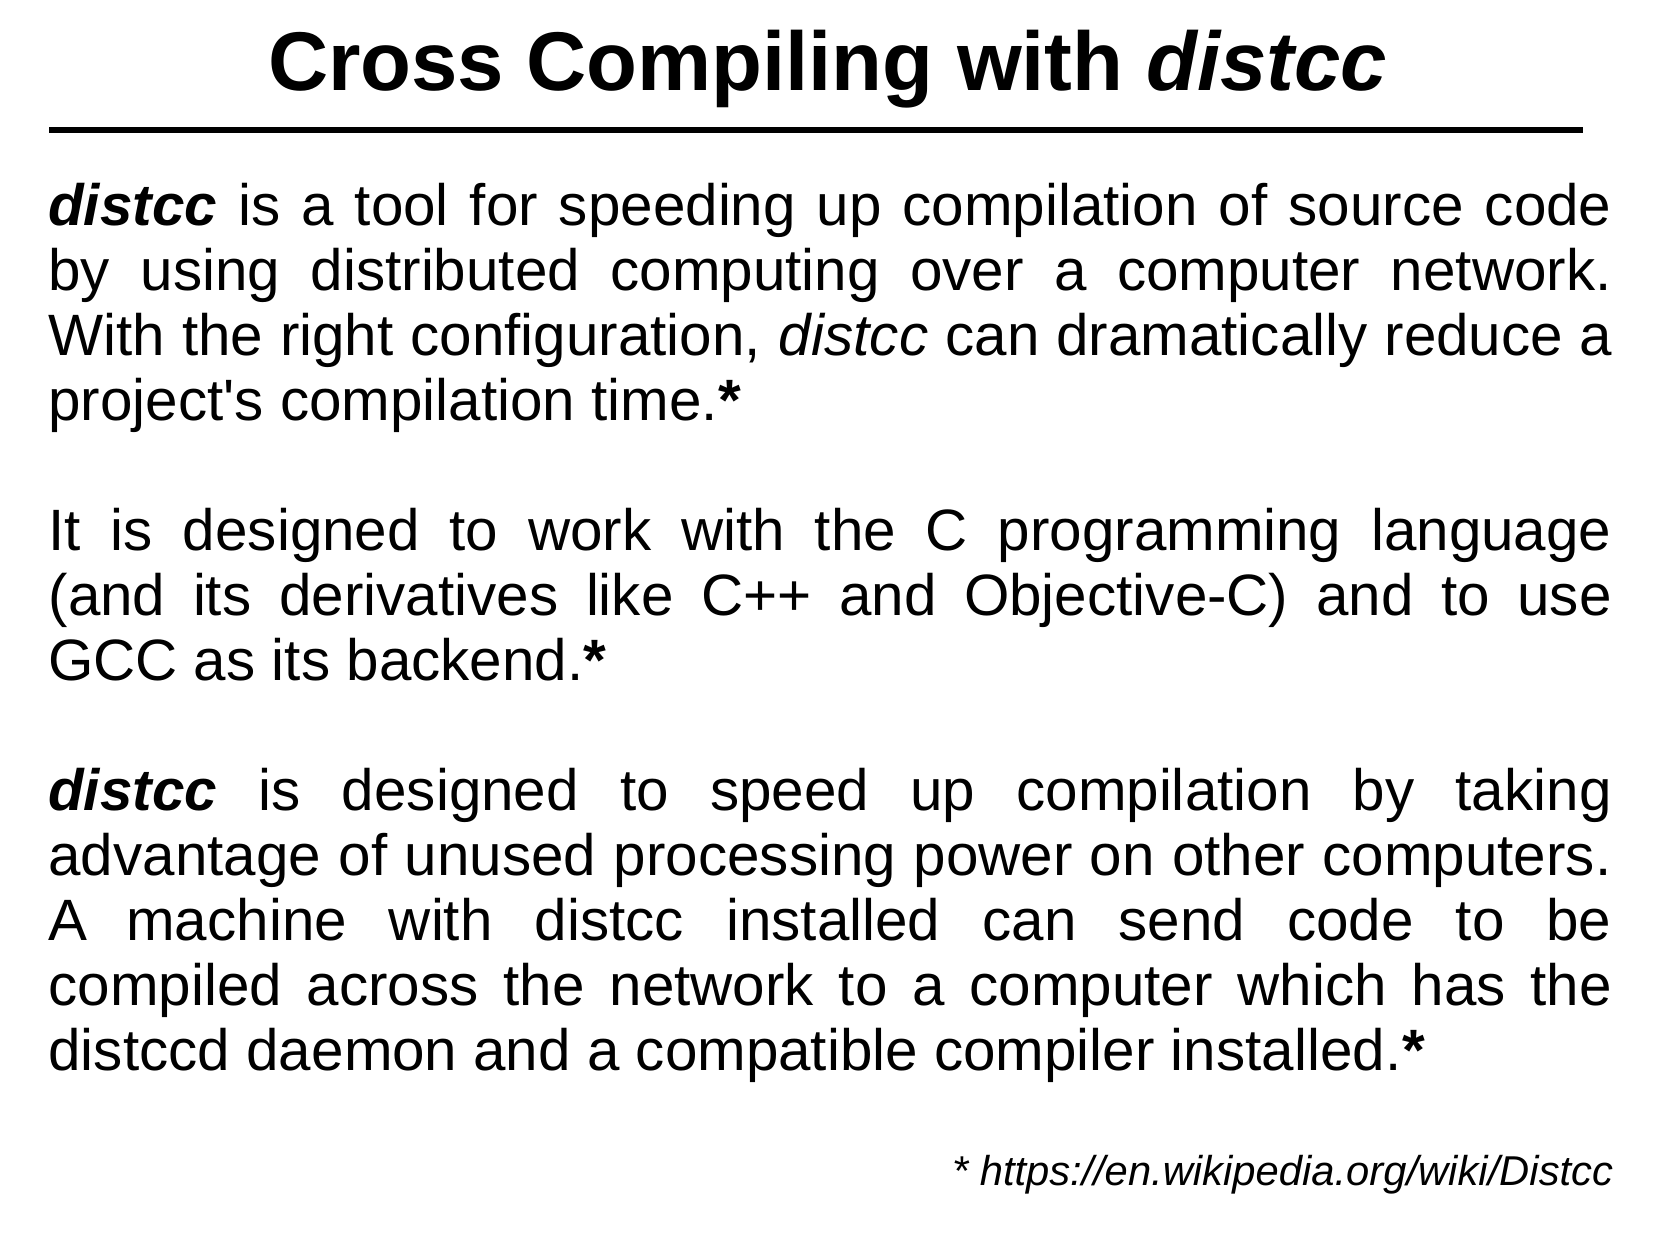

Cross Compiling with distcc
distcc is a tool for speeding up compilation of source code by using distributed computing over a computer network. With the right configuration, distcc can dramatically reduce a project's compilation time.*
It is designed to work with the C programming language (and its derivatives like C++ and Objective-C) and to use GCC as its backend.*
distcc is designed to speed up compilation by taking advantage of unused processing power on other computers. A machine with distcc installed can send code to be compiled across the network to a computer which has the distccd daemon and a compatible compiler installed.*
* https://en.wikipedia.org/wiki/Distcc